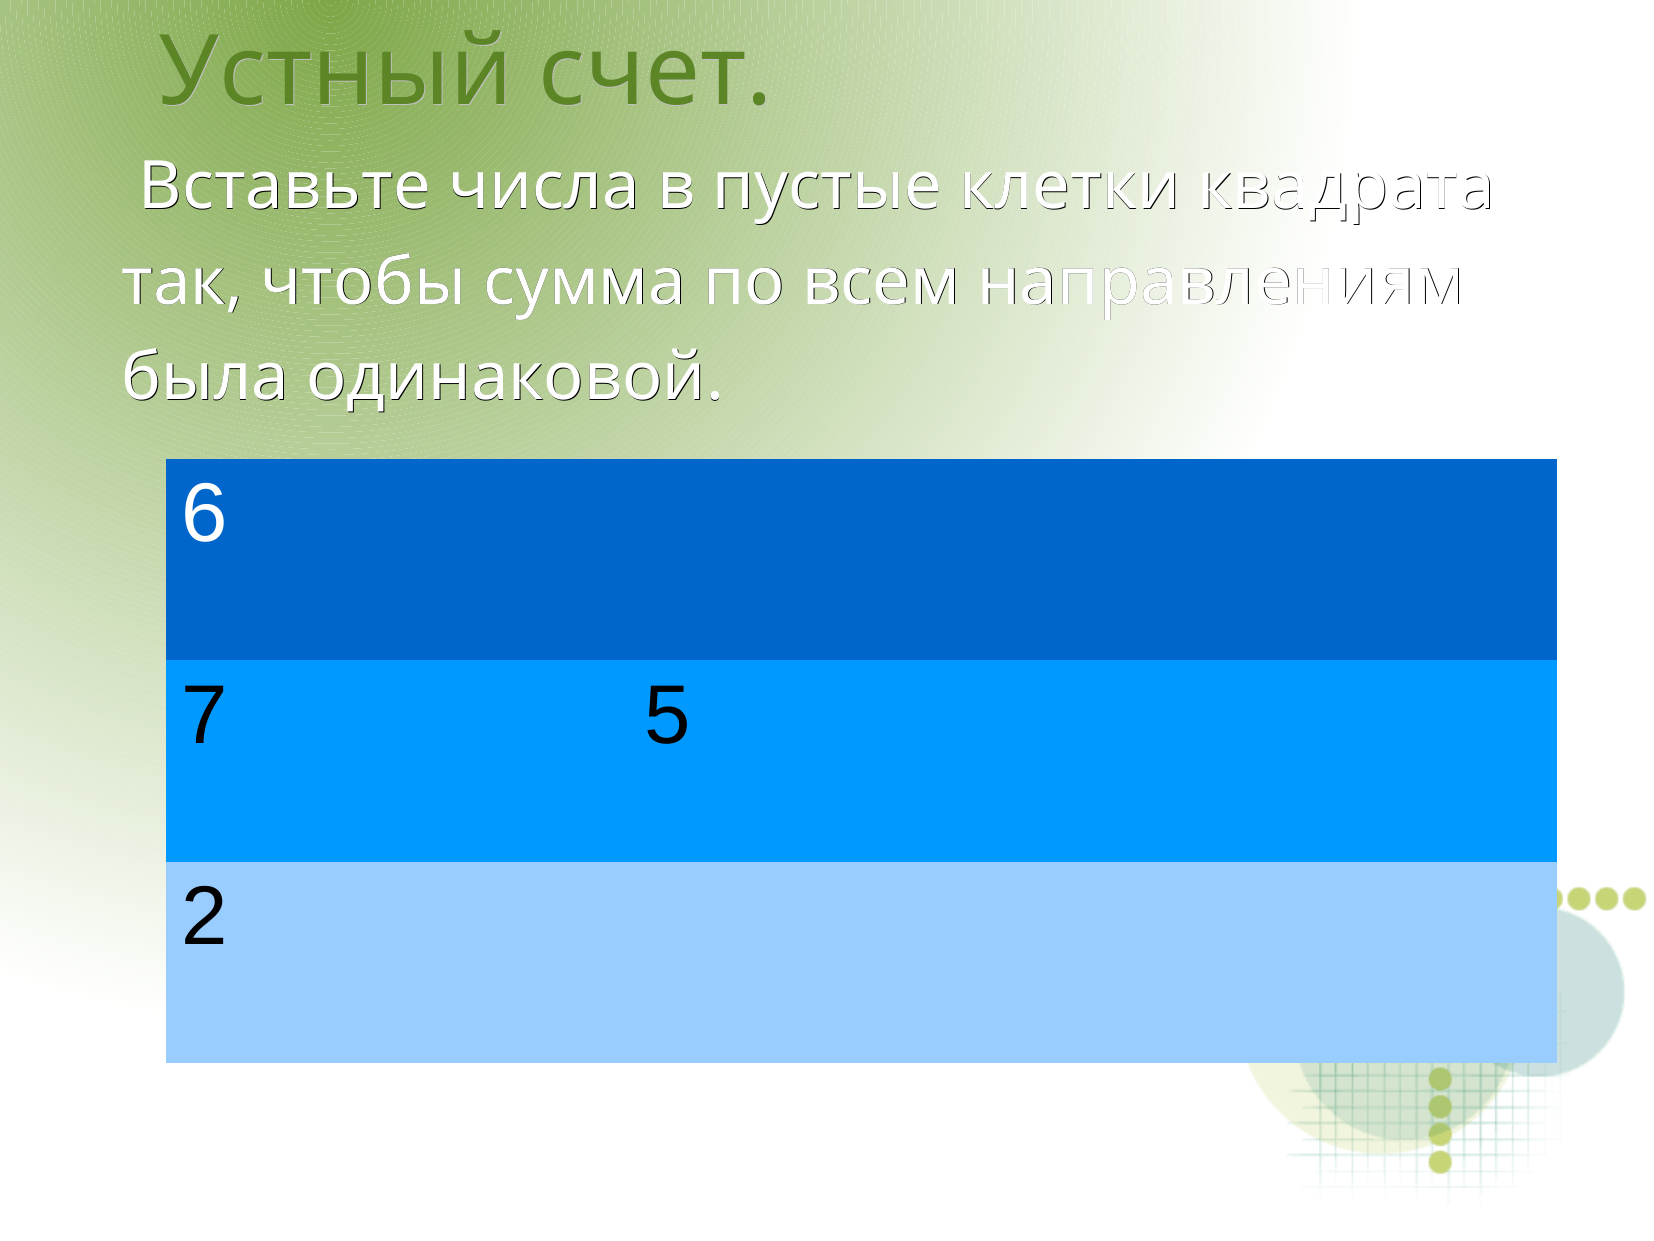

# Устный счет. Вставьте числа в пустые клетки квадрата так, чтобы сумма по всем направлениям была одинаковой.
| 6 | | |
| --- | --- | --- |
| 7 | 5 | |
| 2 | | |